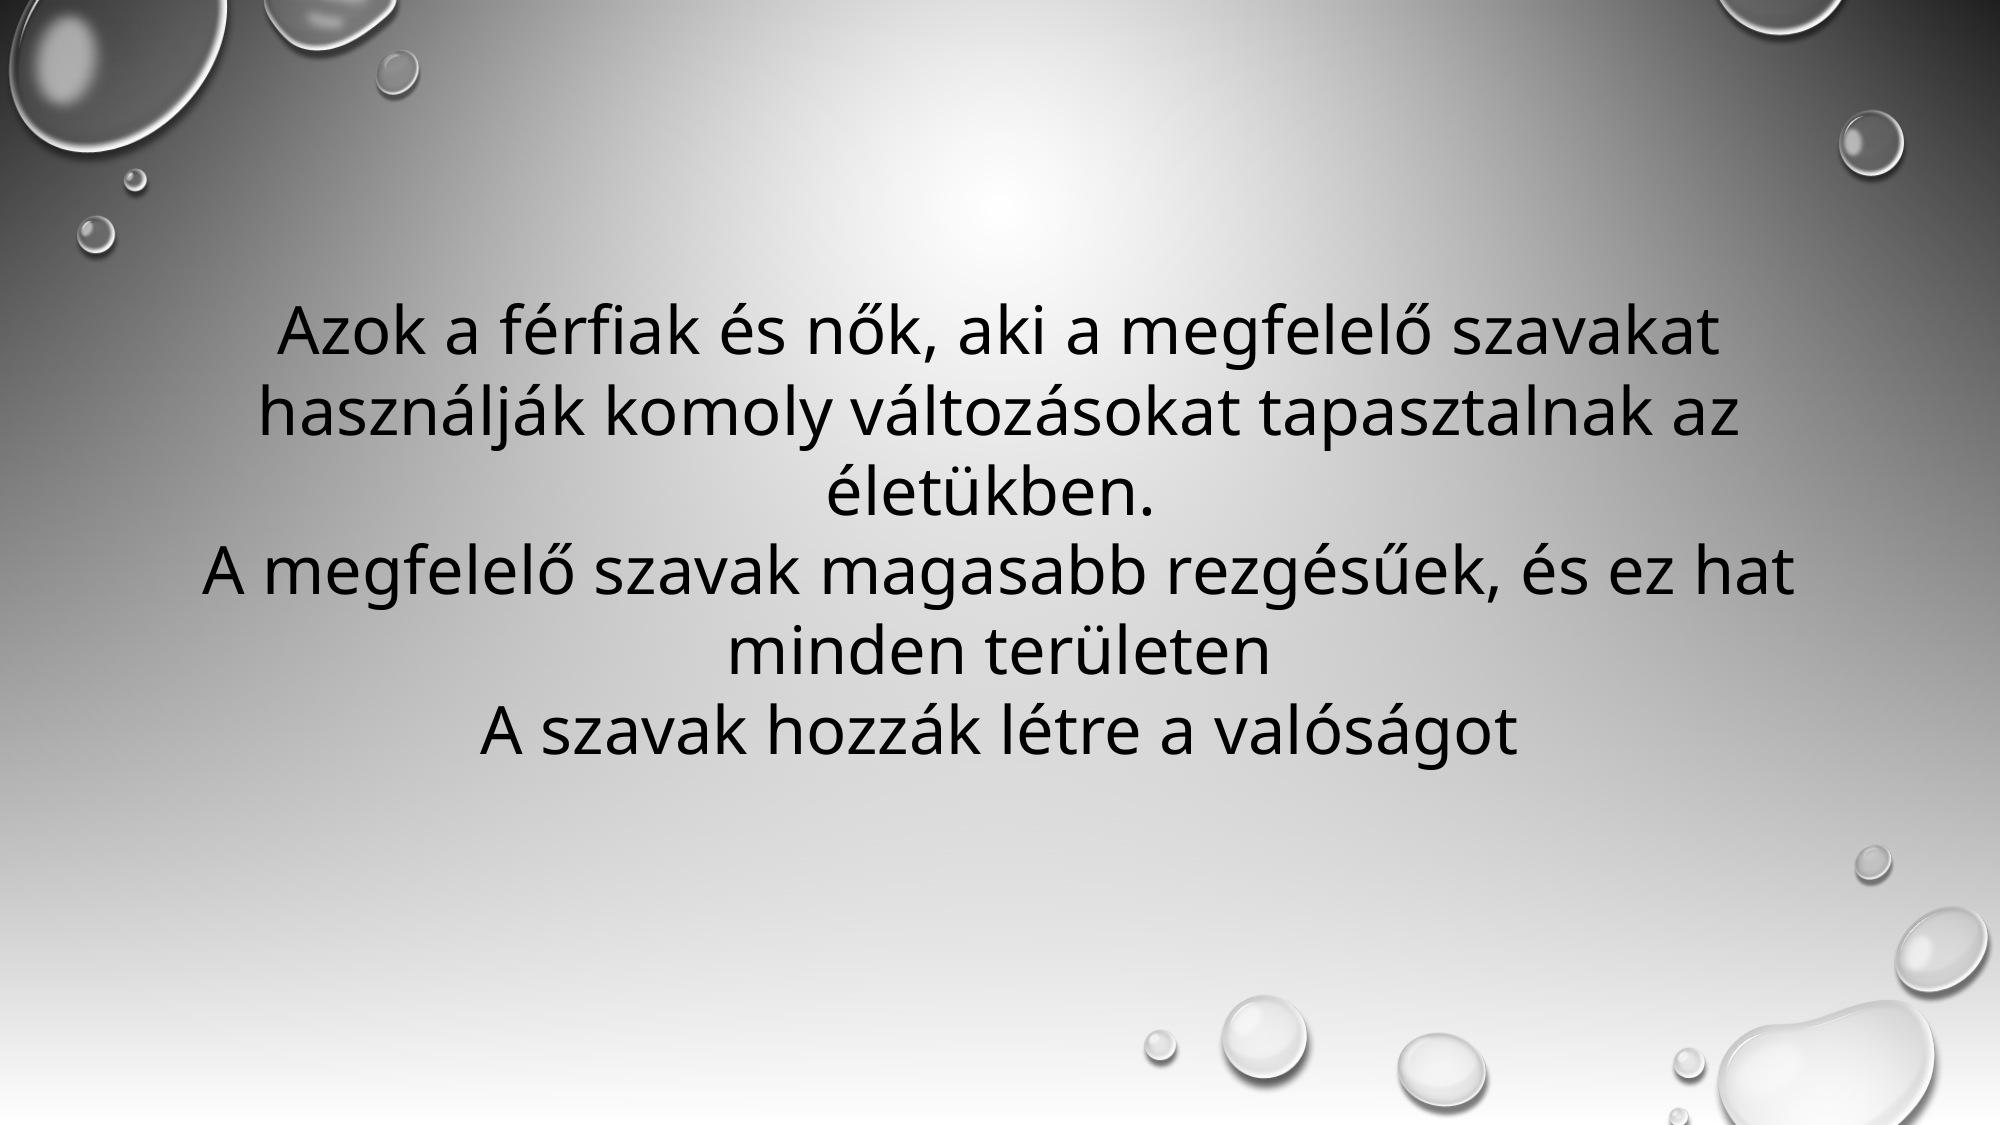

Azok a férfiak és nők, aki a megfelelő szavakat használják komoly változásokat tapasztalnak az életükben.
A megfelelő szavak magasabb rezgésűek, és ez hat minden területen
A szavak hozzák létre a valóságot